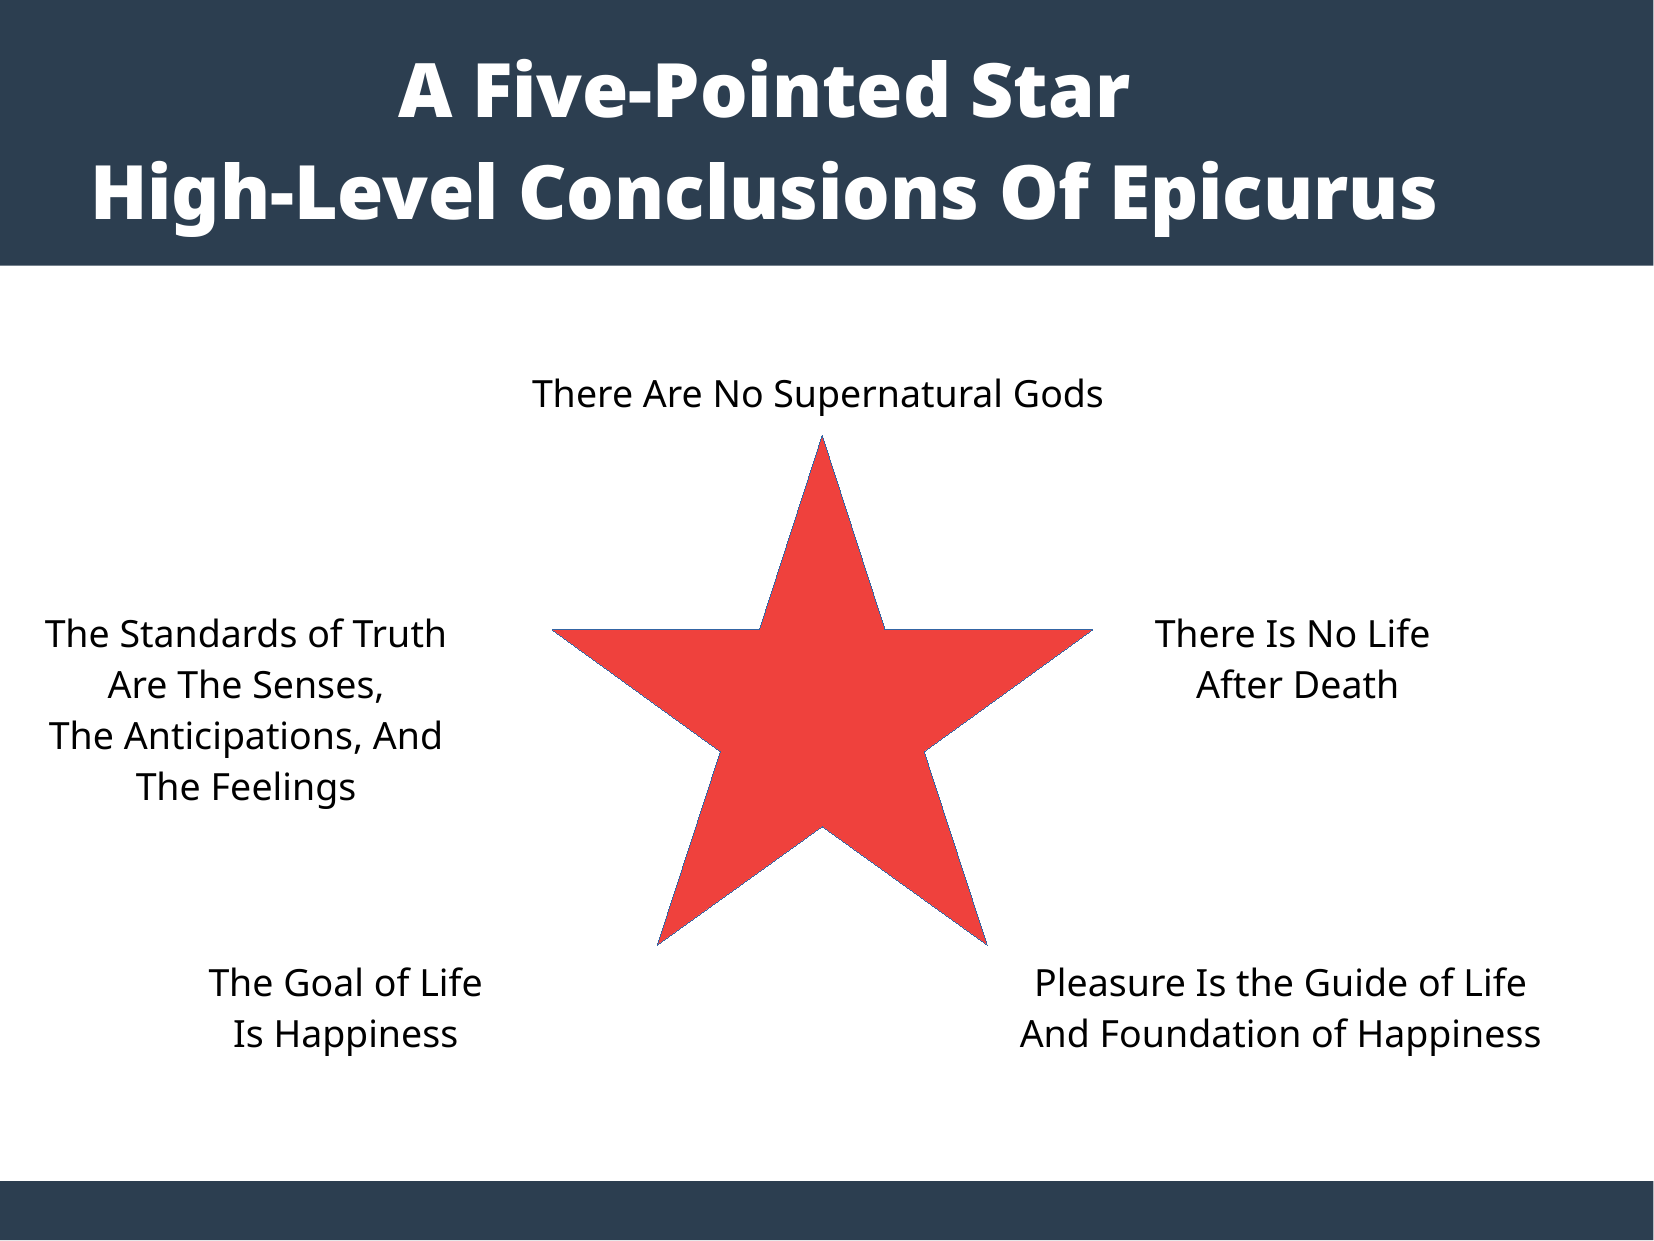

# A Five-Pointed Star High-Level Conclusions Of Epicurus
There Are No Supernatural Gods
The Standards of Truth
Are The Senses,
The Anticipations, And
The Feelings
There Is No Life
 After Death
The Goal of Life
Is Happiness
Pleasure Is the Guide of Life
And Foundation of Happiness